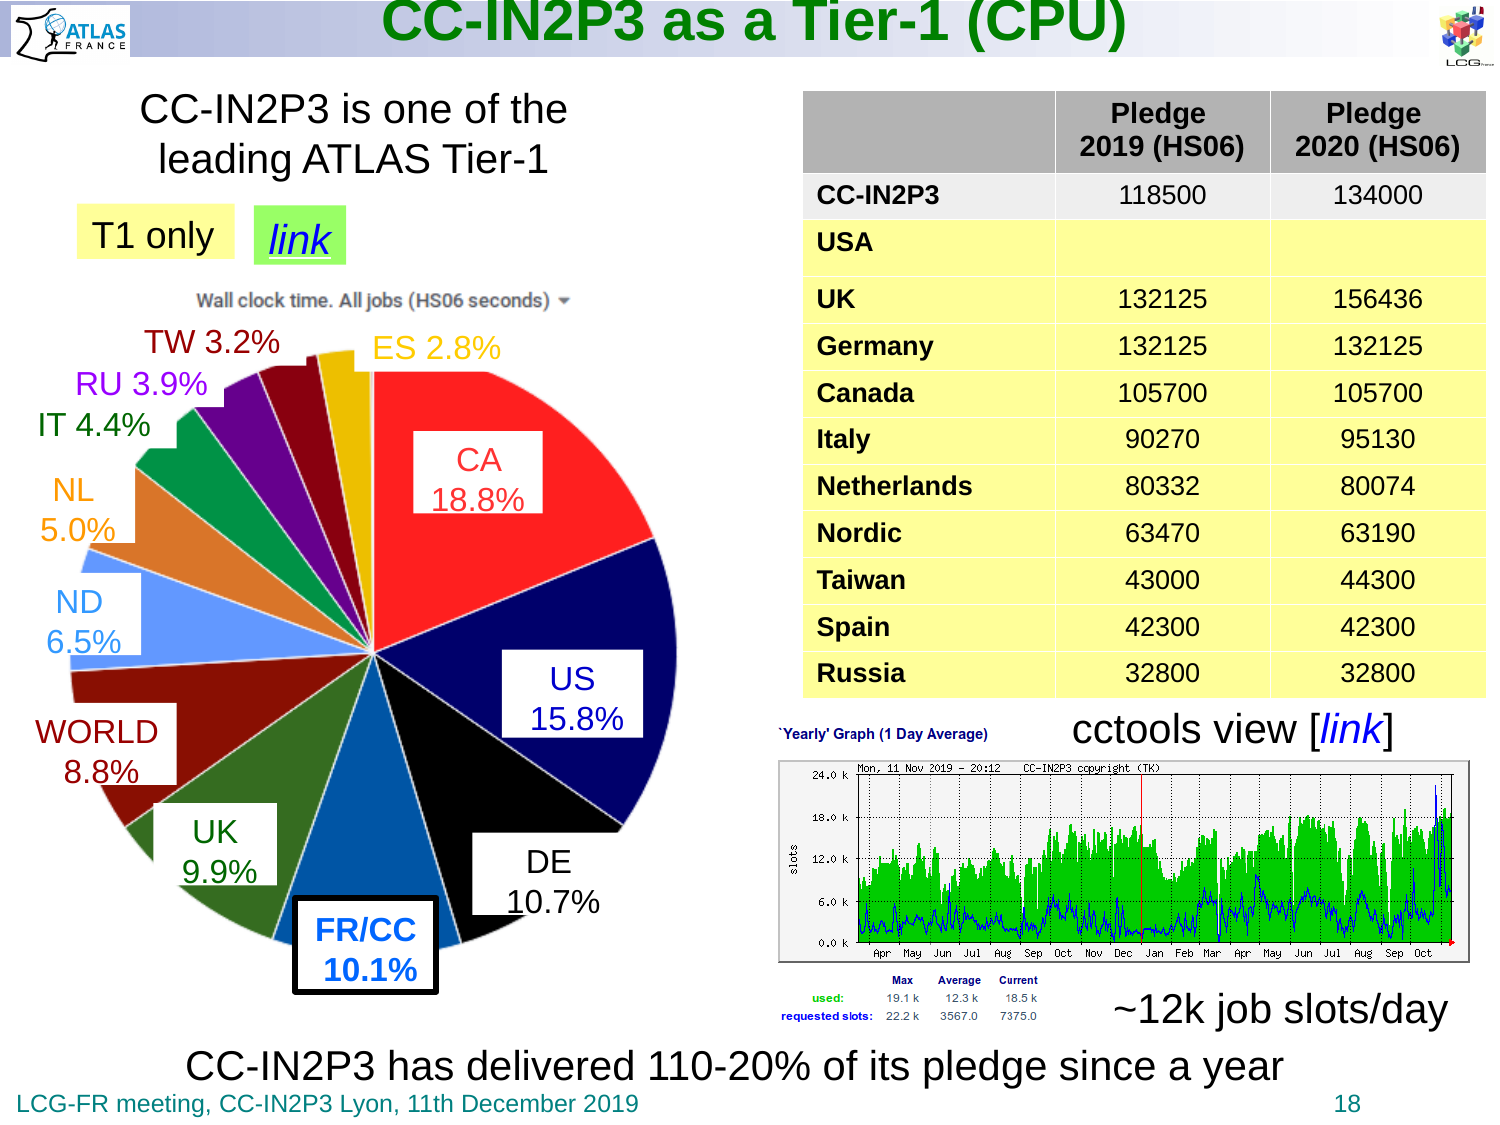

CC-IN2P3 as a Tier-1 (CPU)
CC-IN2P3 is one of the leading ATLAS Tier-1
| | Pledge 2019 (HS06) | Pledge 2020 (HS06) |
| --- | --- | --- |
| CC-IN2P3 | 118500 | 134000 |
| USA | | |
| UK | 132125 | 156436 |
| Germany | 132125 | 132125 |
| Canada | 105700 | 105700 |
| Italy | 90270 | 95130 |
| Netherlands | 80332 | 80074 |
| Nordic | 63470 | 63190 |
| Taiwan | 43000 | 44300 |
| Spain | 42300 | 42300 |
| Russia | 32800 | 32800 |
T1 only
link
TW 3.2%
ES 2.8%
RU 3.9%
IT 4.4%
CA 18.8%
NL
 5.0%
ND
 6.5%
US
 15.8%
cctools view [link]
WORLD
 8.8%
UK
 9.9%
DE
 10.7%
FR/CC
 10.1%
~12k job slots/day
CC-IN2P3 has delivered 110-20% of its pledge since a year